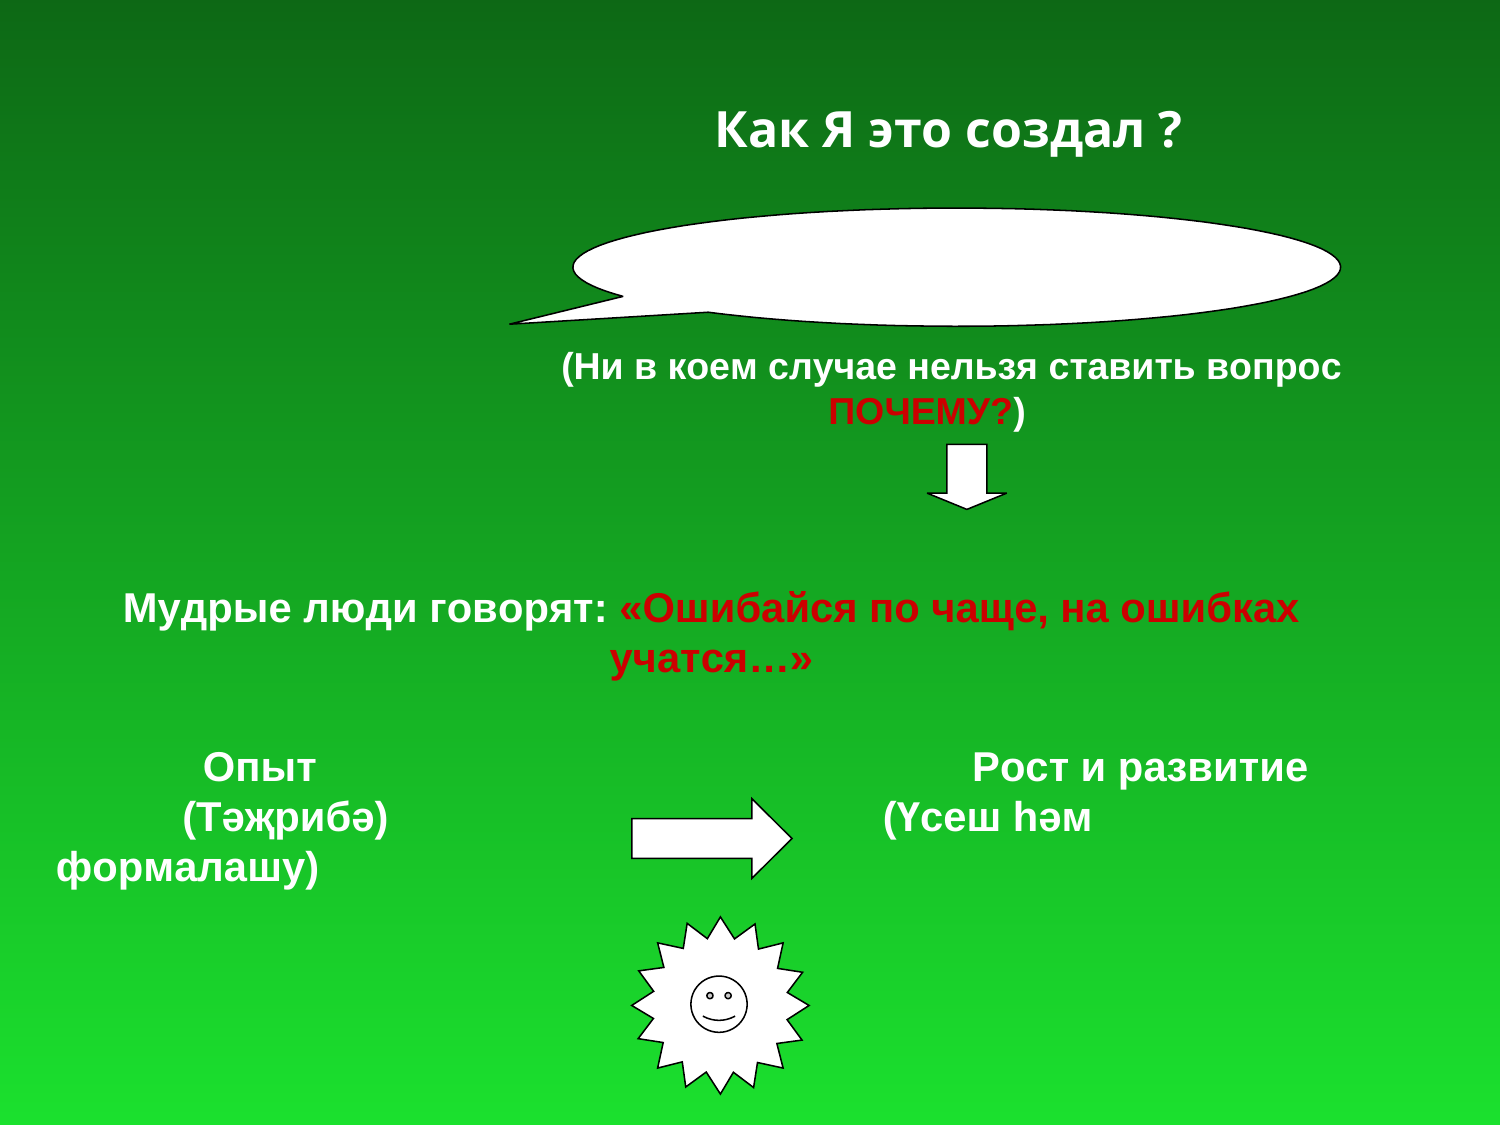

Как Я это создал ?
 (Ни в коем случае нельзя ставить вопрос ПОЧЕМУ?)
Мудрые люди говорят: «Ошибайся по чаще, на ошибках учатся…»
 Опыт Рост и развитие
 (Тәҗрибә) (Үсеш һәм формалашу)